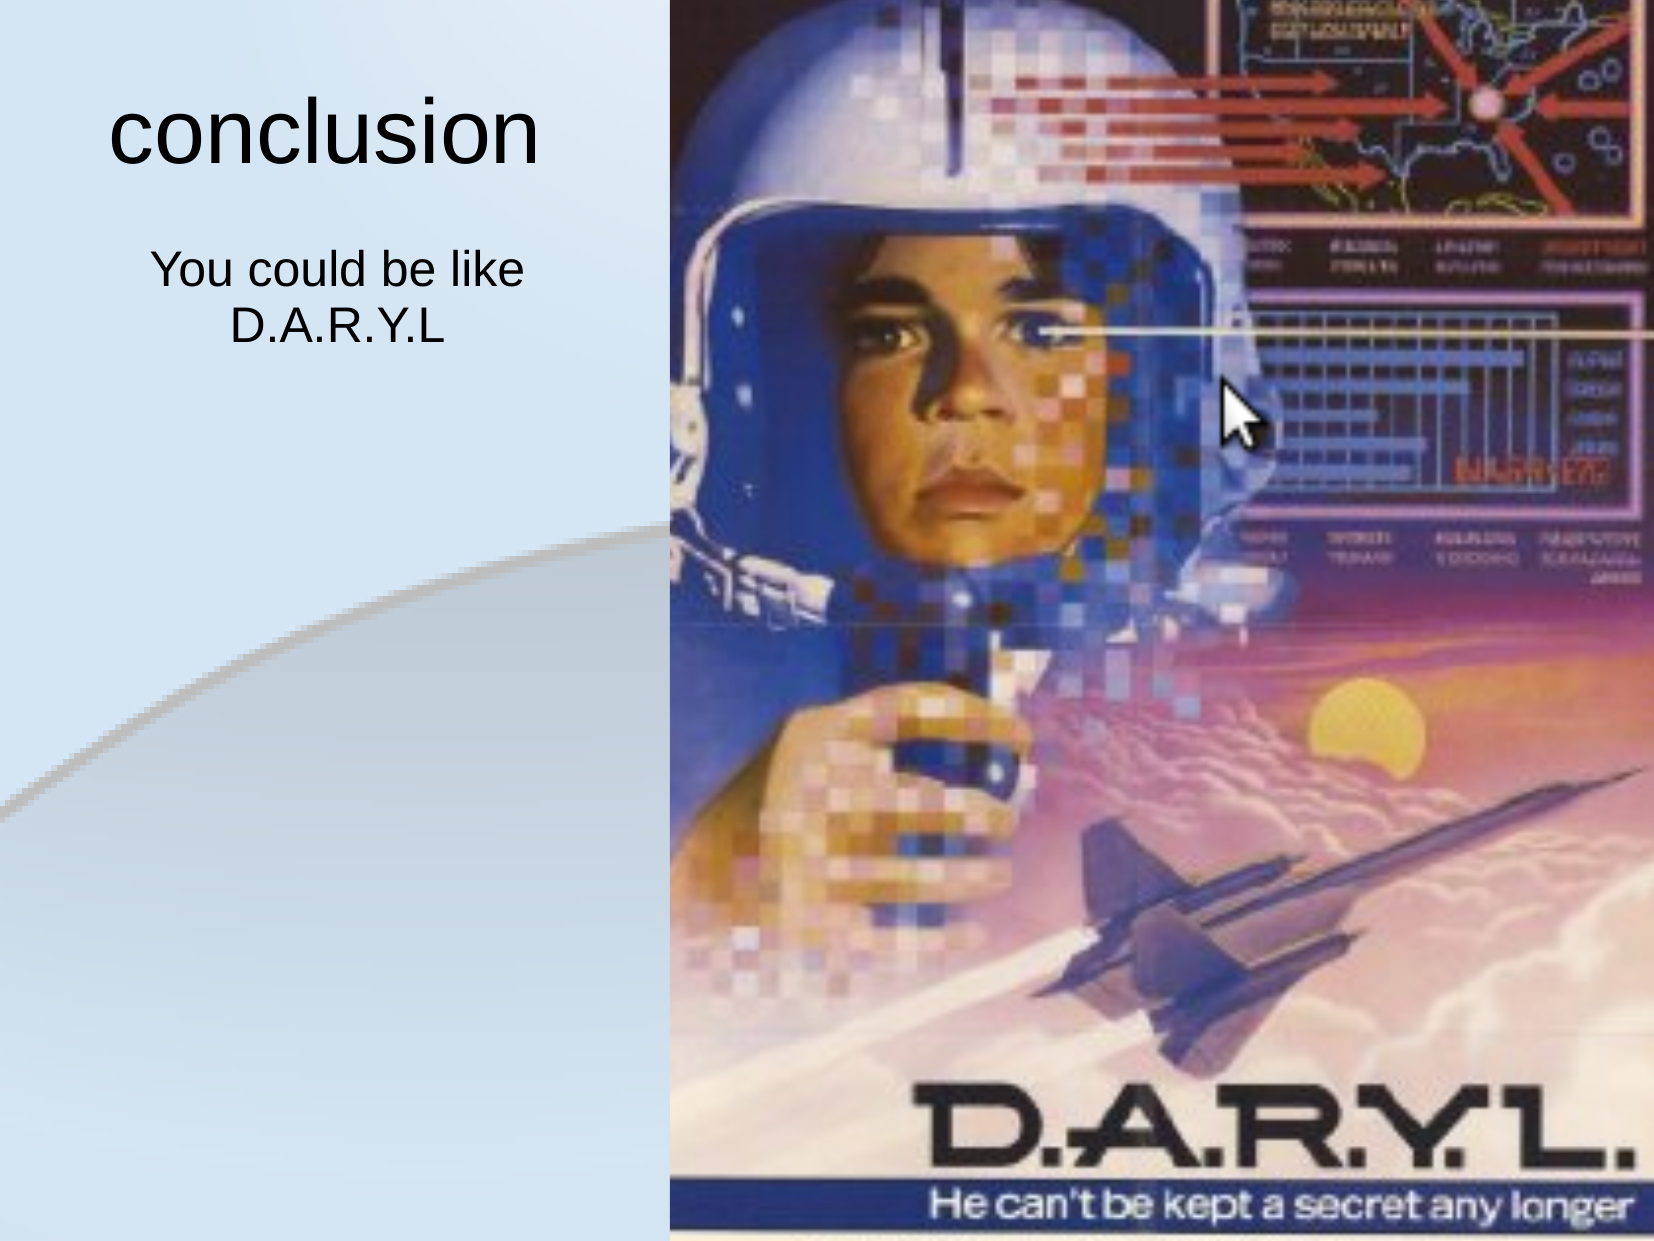

# conclusion
You could be like D.A.R.Y.L